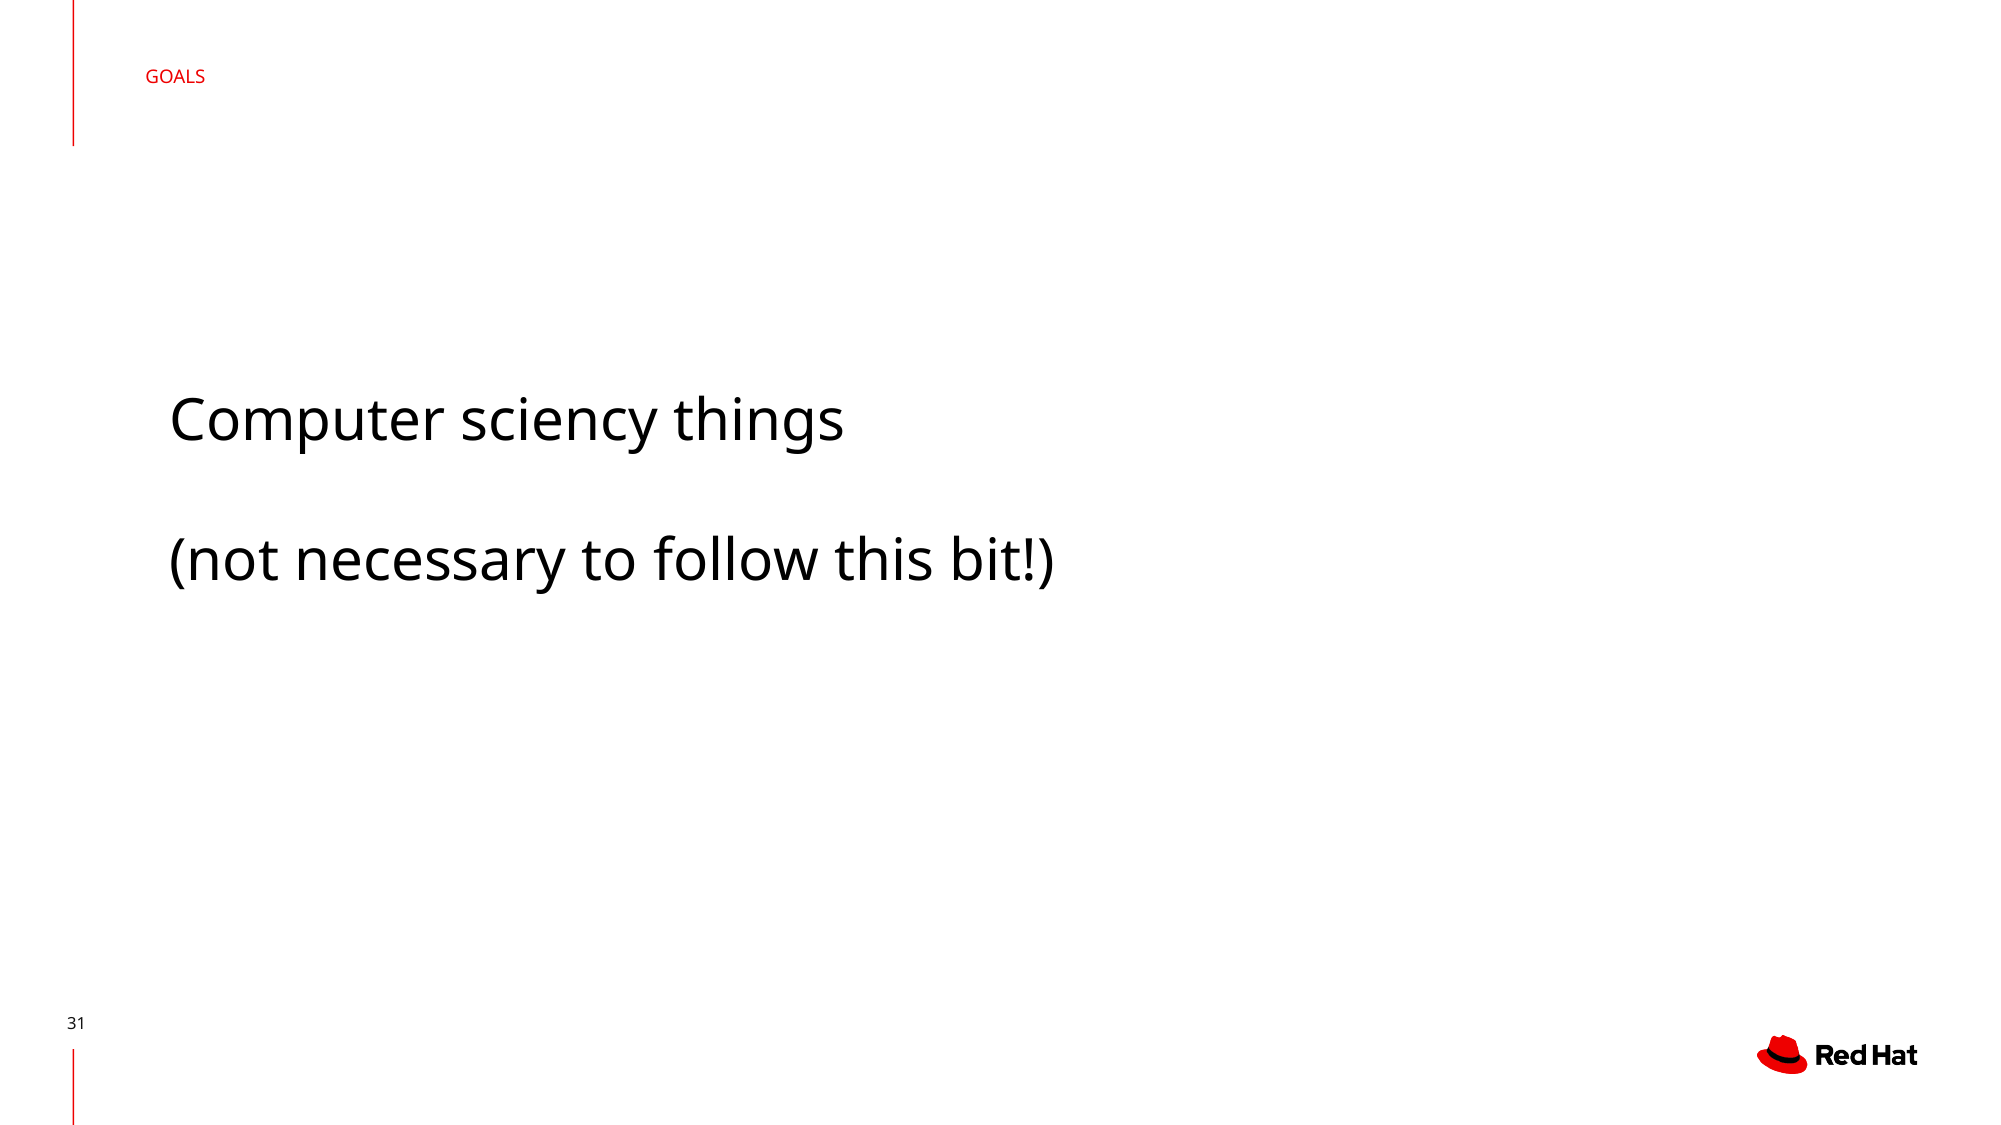

GOALS
Computer sciency things
(not necessary to follow this bit!)
31